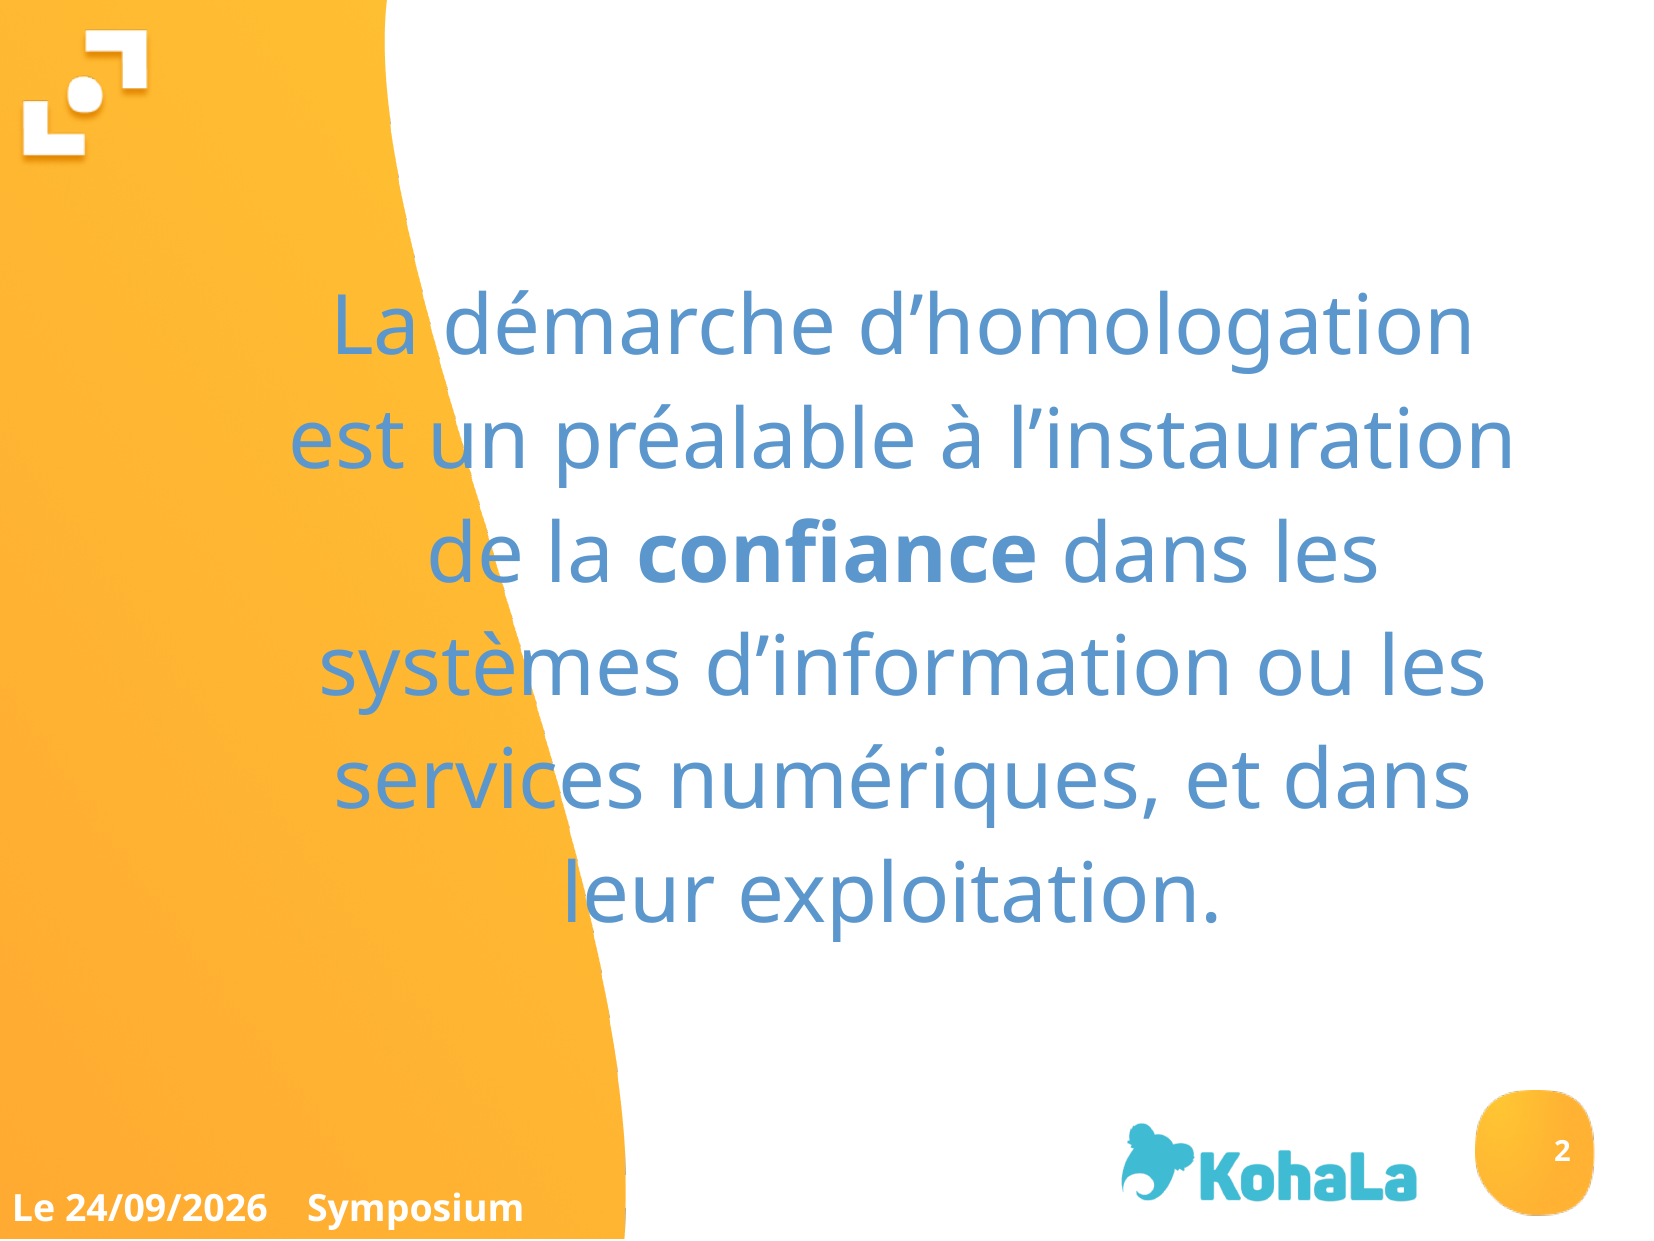

# La démarche d’homologation est un préalable à l’instauration de la confiance dans les systèmes d’information ou les services numériques, et dans leur exploitation.
2